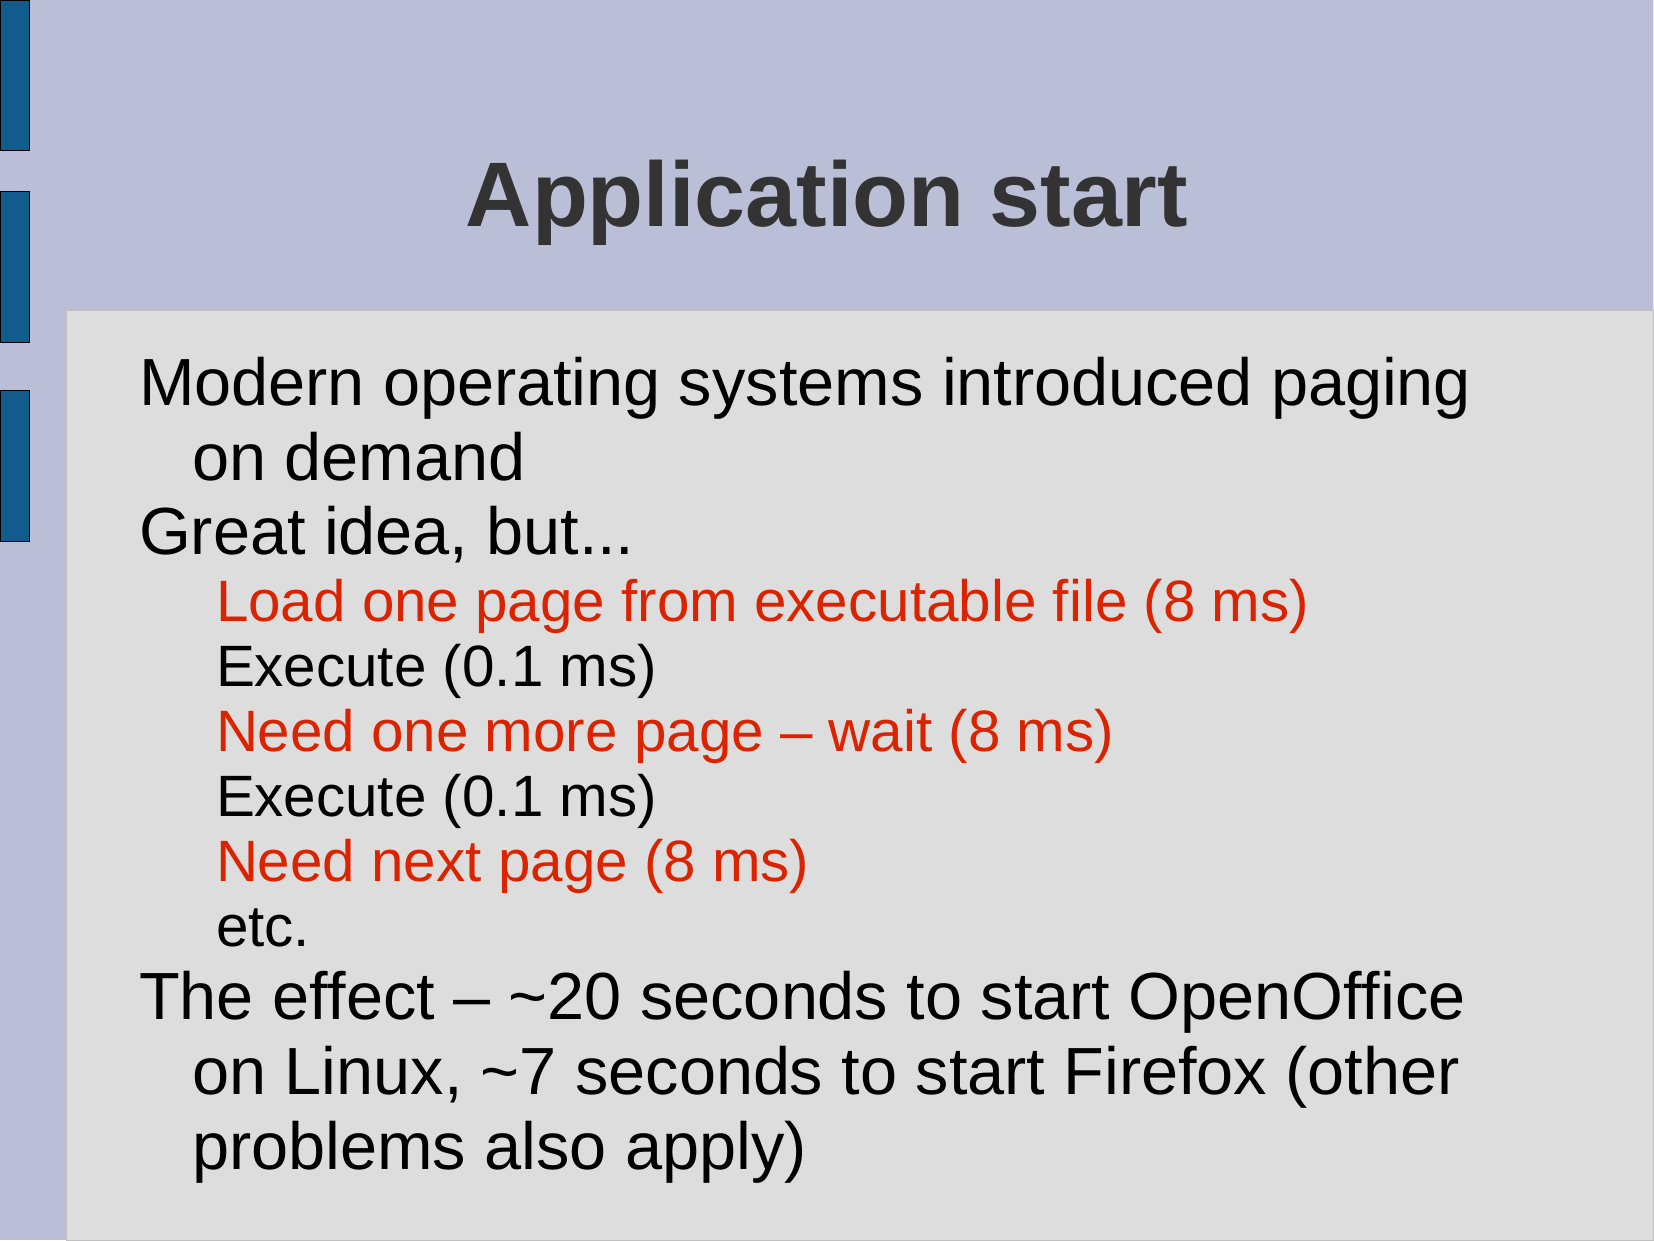

# Application start
Modern operating systems introduced paging on demand
Great idea, but...
Load one page from executable file (8 ms)
Execute (0.1 ms)
Need one more page – wait (8 ms)
Execute (0.1 ms)
Need next page (8 ms)
etc.
The effect – ~20 seconds to start OpenOffice on Linux, ~7 seconds to start Firefox (other problems also apply)